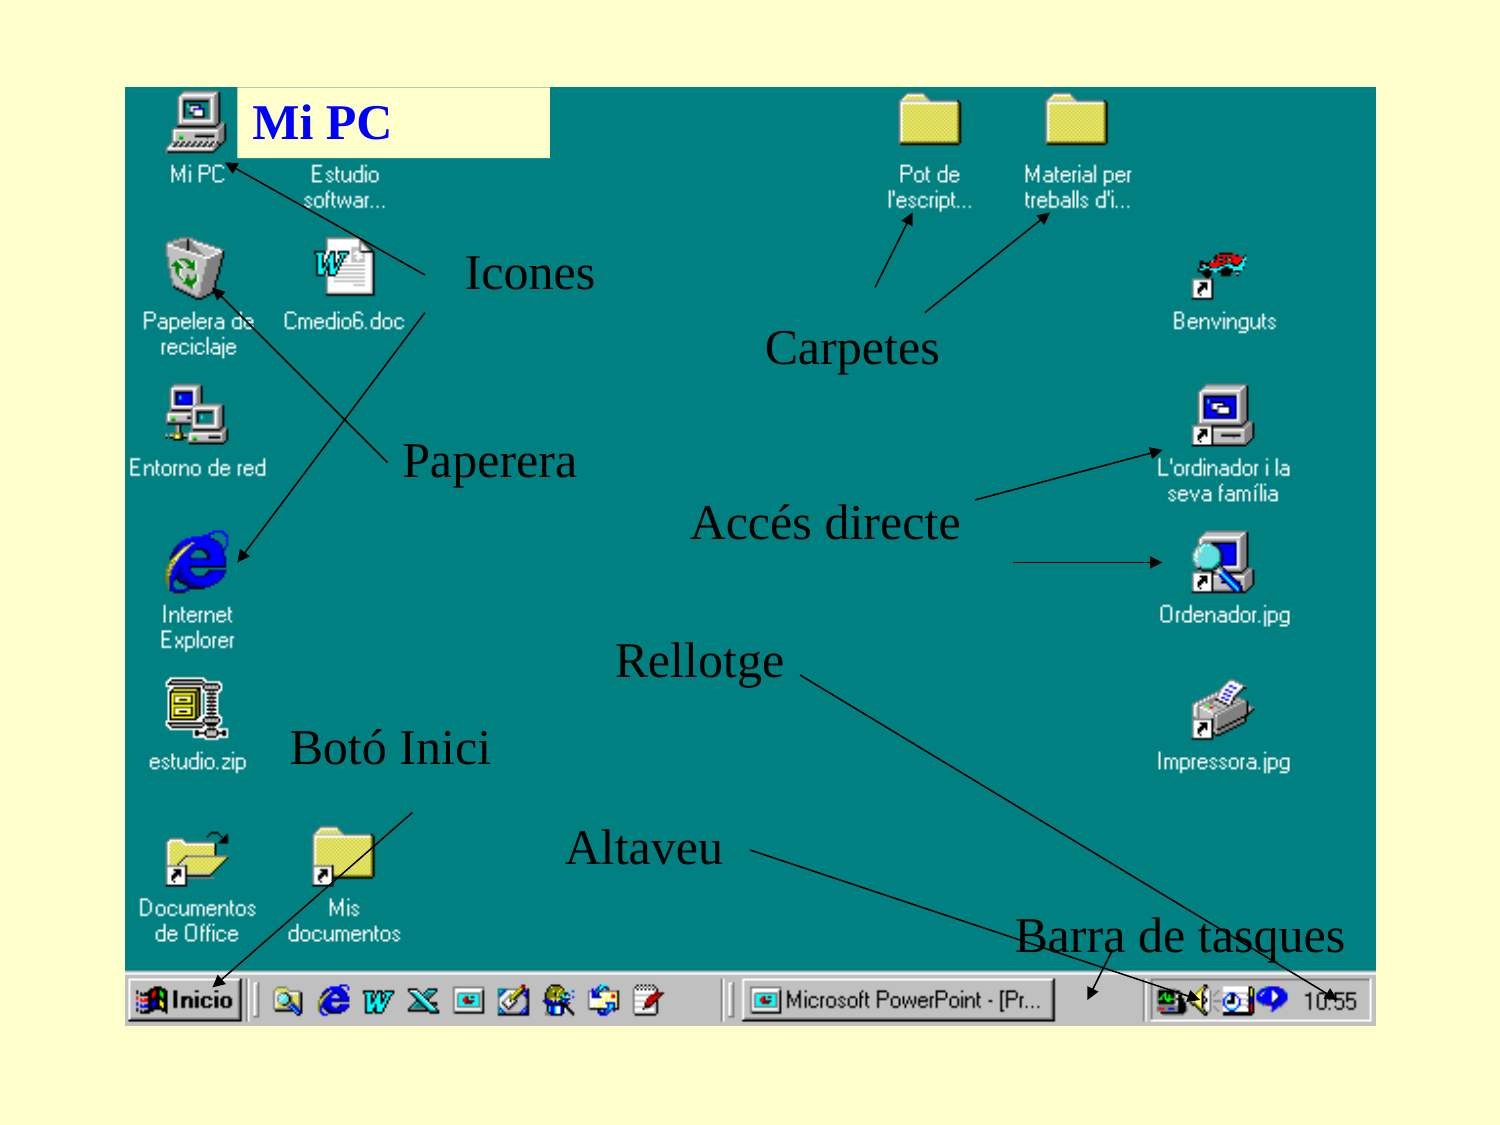

Mi PC
Icones
Carpetes
Paperera
Accés directe
Rellotge
Botó Inici
Altaveu
Barra de tasques
Nivell A